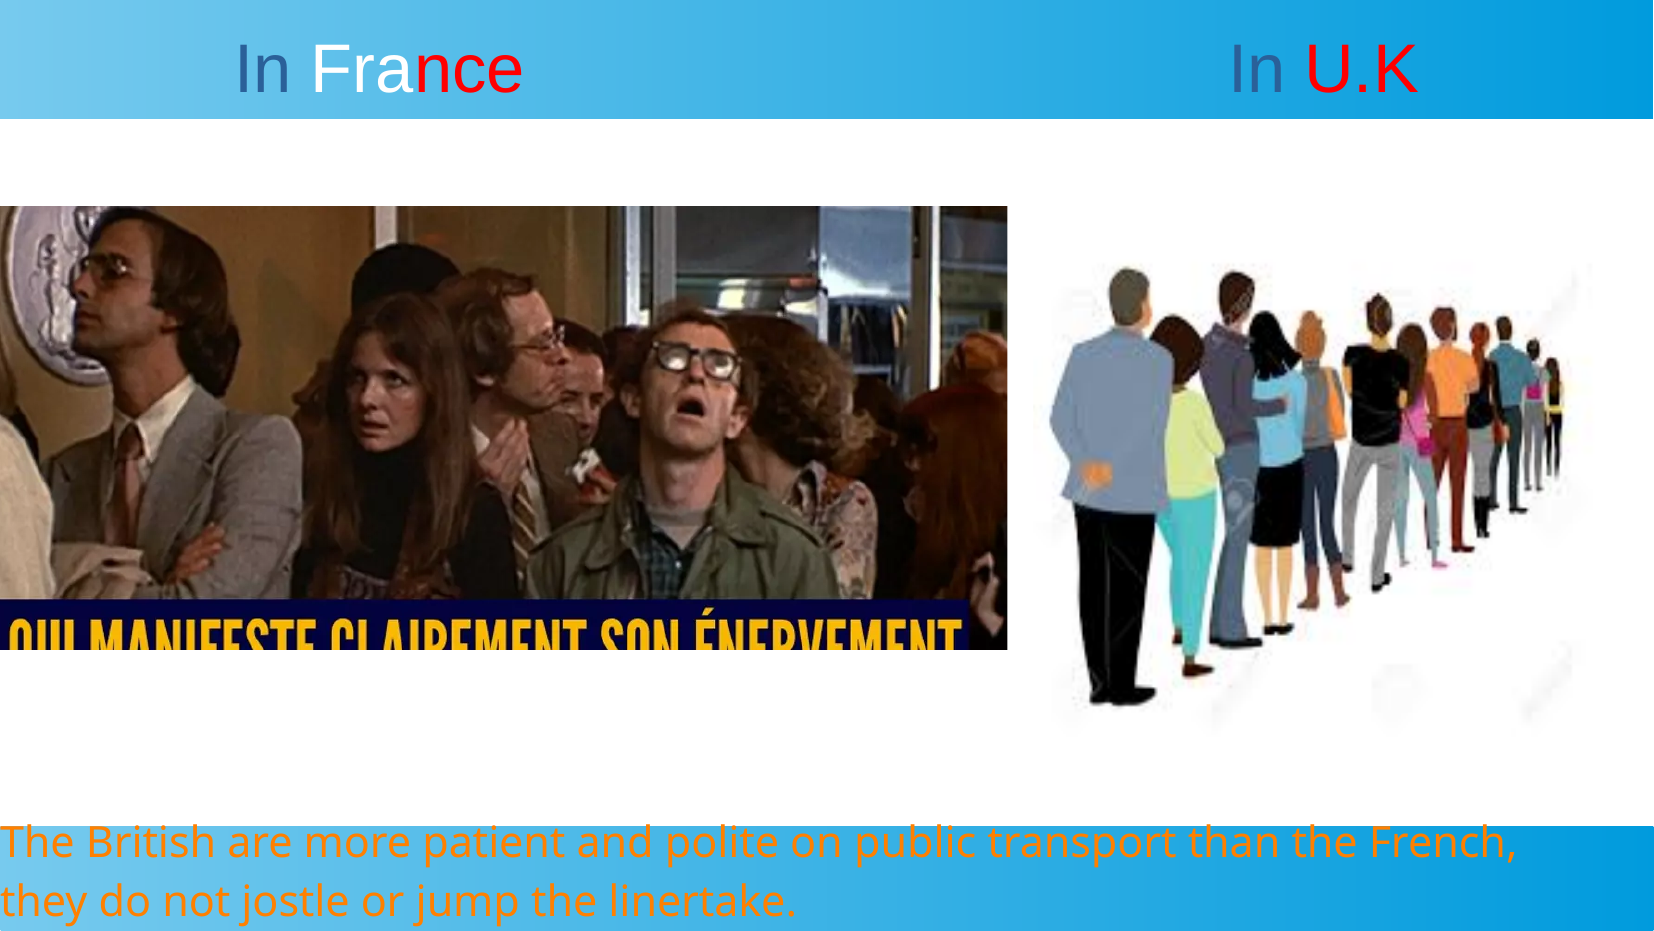

# In France In U.K
The British are more patient and polite on public transport than the French, they do not jostle or jump the linertake.